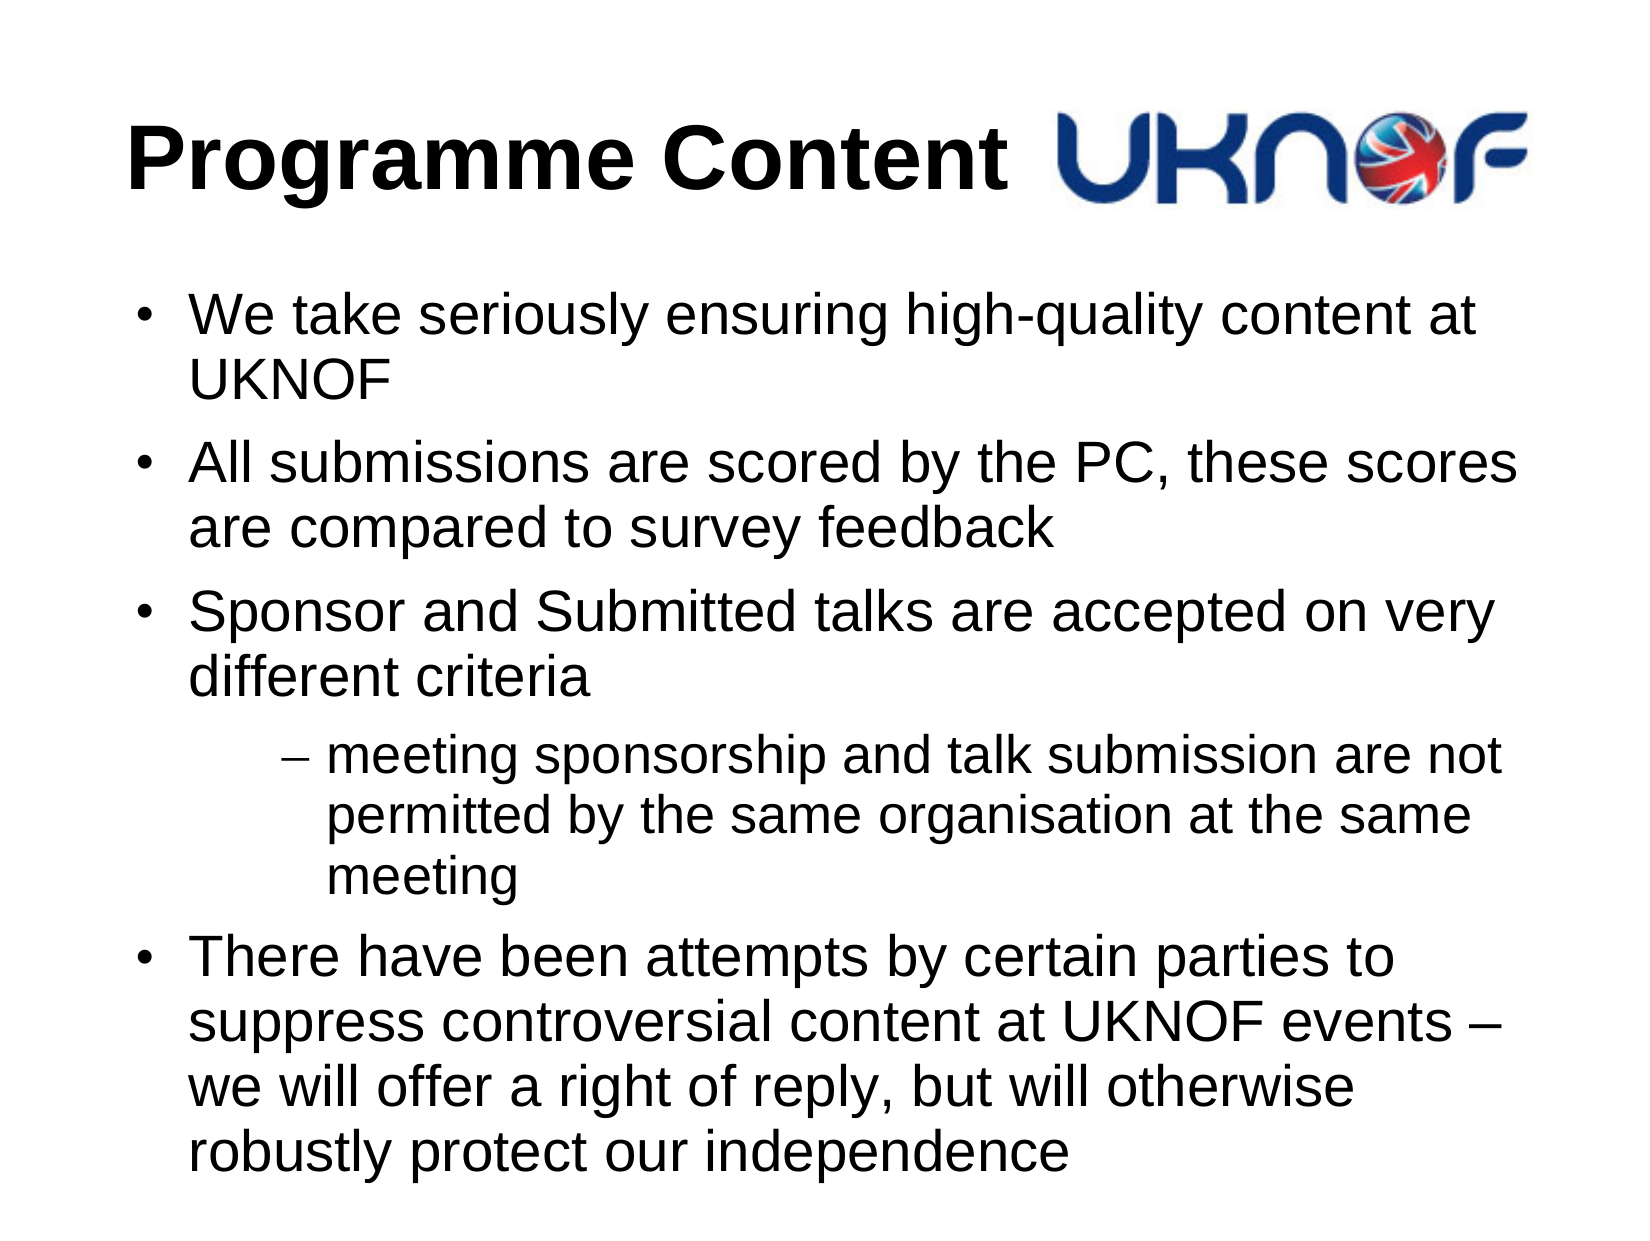

# Programme Content
We take seriously ensuring high-quality content at UKNOF
All submissions are scored by the PC, these scores are compared to survey feedback
Sponsor and Submitted talks are accepted on very different criteria
meeting sponsorship and talk submission are not permitted by the same organisation at the same meeting
There have been attempts by certain parties to suppress controversial content at UKNOF events – we will offer a right of reply, but will otherwise robustly protect our independence